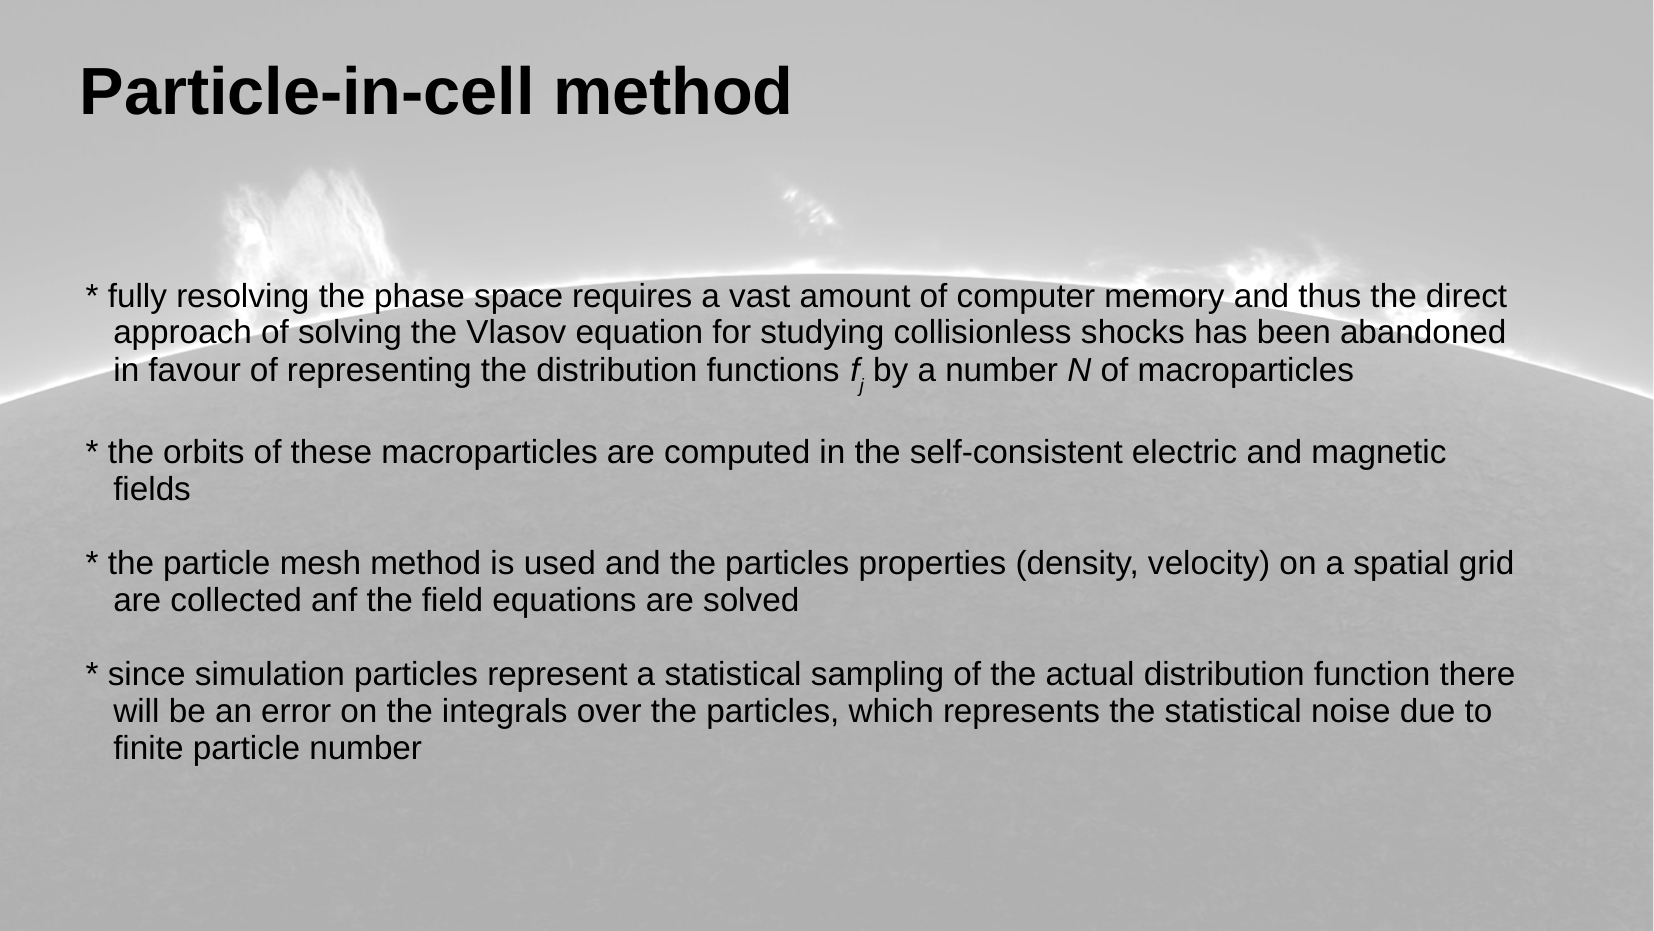

Particle-in-cell method
* fully resolving the phase space requires a vast amount of computer memory and thus the direct
 approach of solving the Vlasov equation for studying collisionless shocks has been abandoned
 in favour of representing the distribution functions fj by a number N of macroparticles
* the orbits of these macroparticles are computed in the self-consistent electric and magnetic
 fields
* the particle mesh method is used and the particles properties (density, velocity) on a spatial grid
 are collected anf the field equations are solved
* since simulation particles represent a statistical sampling of the actual distribution function there
 will be an error on the integrals over the particles, which represents the statistical noise due to
 finite particle number